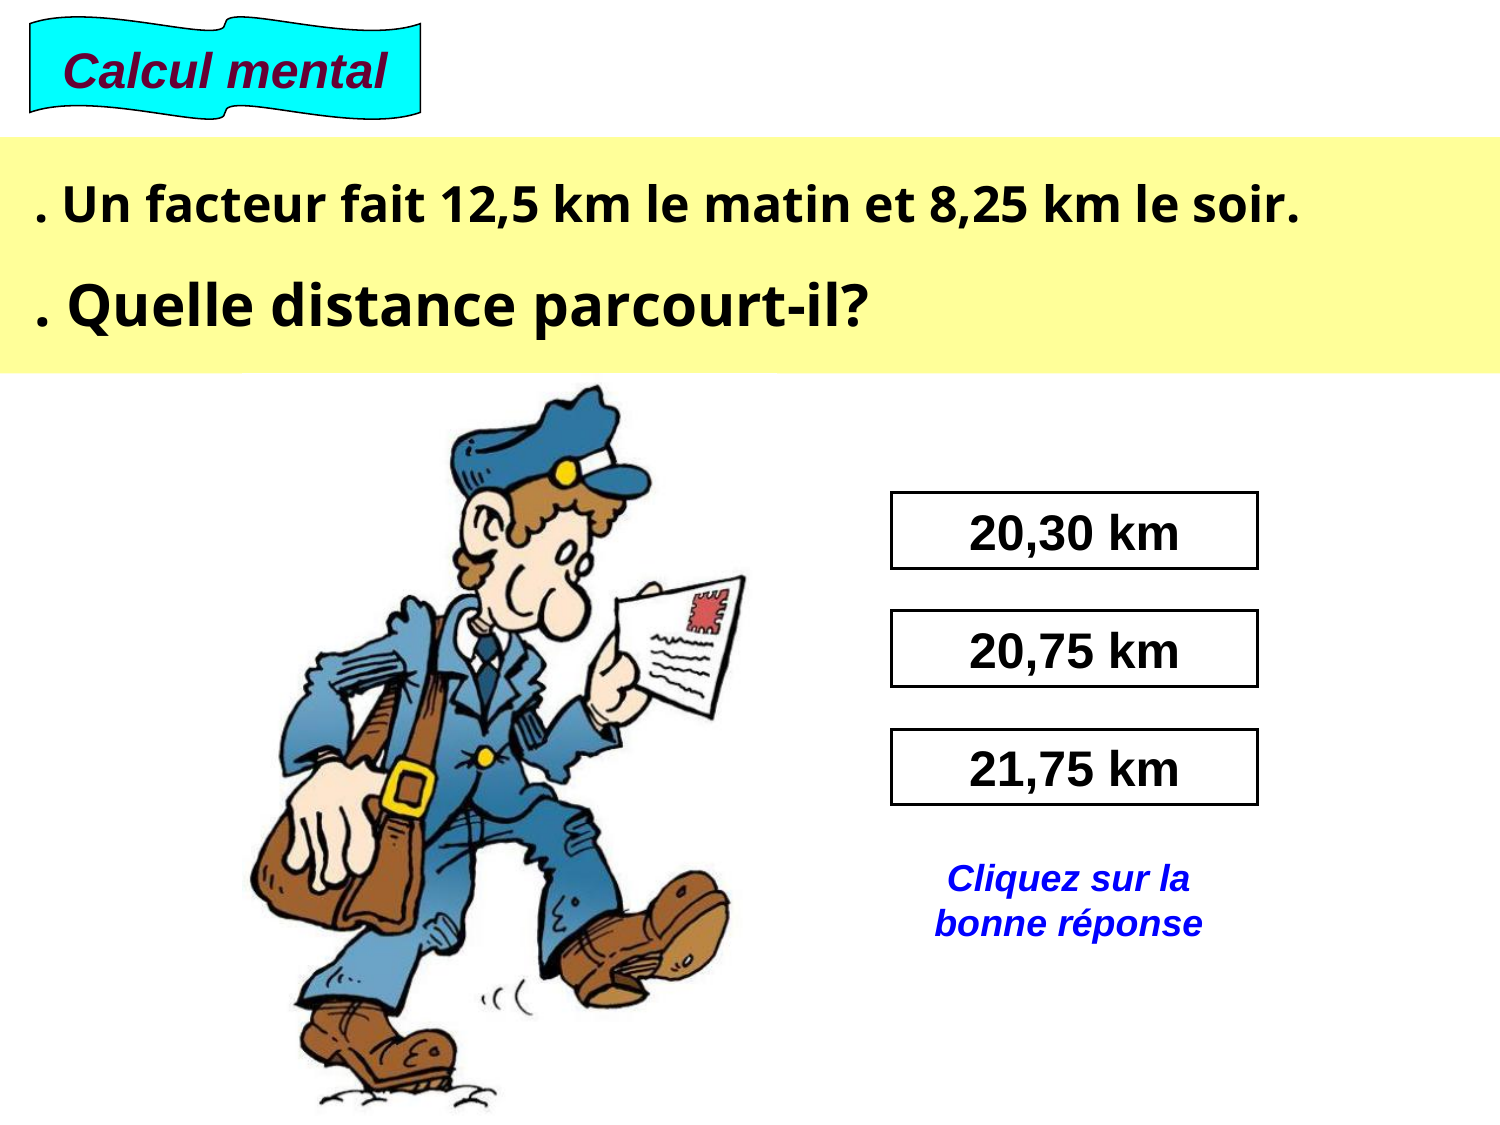

Calcul mental
. Un facteur fait 12,5 km le matin et 8,25 km le soir.
. Quelle distance parcourt-il?
20,30 km
20,75 km
21,75 km
Cliquez sur la bonne réponse